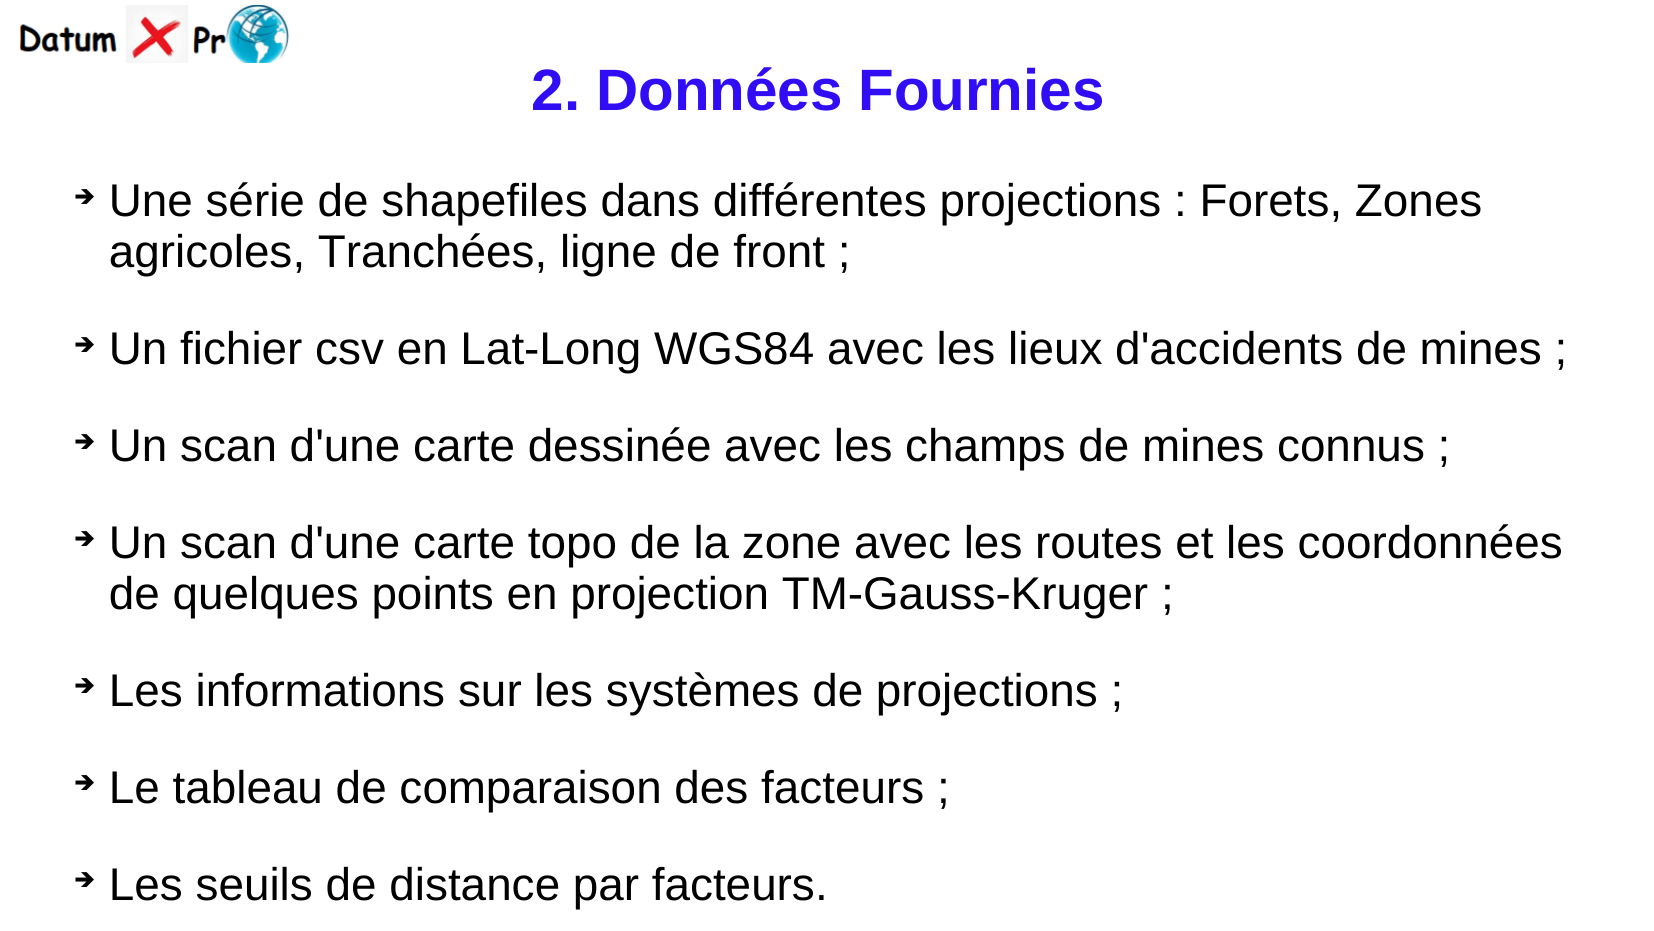

# 2. Données Fournies
Une série de shapefiles dans différentes projections : Forets, Zones agricoles, Tranchées, ligne de front ;
Un fichier csv en Lat-Long WGS84 avec les lieux d'accidents de mines ;
Un scan d'une carte dessinée avec les champs de mines connus ;
Un scan d'une carte topo de la zone avec les routes et les coordonnées de quelques points en projection TM-Gauss-Kruger ;
Les informations sur les systèmes de projections ;
Le tableau de comparaison des facteurs ;
Les seuils de distance par facteurs.